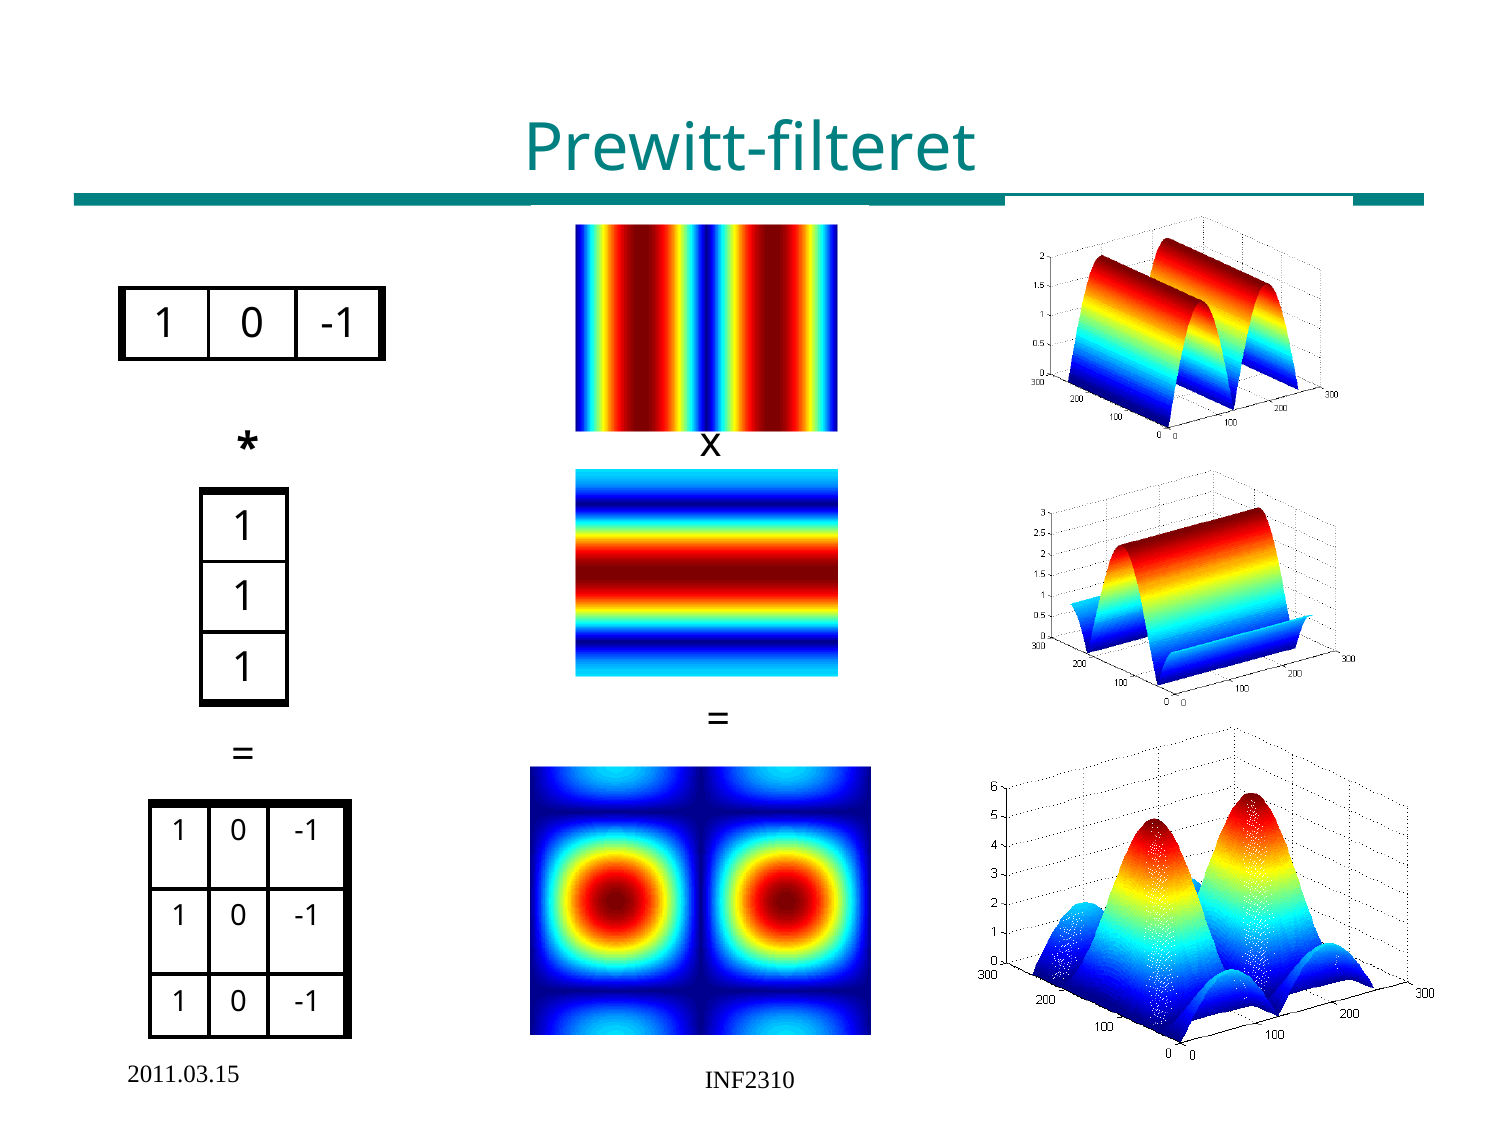

# Prewitt-filteret
| 1 | 0 | -1 |
| --- | --- | --- |
x
*
| 1 |
| --- |
| 1 |
| 1 |
=
=
| 1 | 0 | -1 |
| --- | --- | --- |
| 1 | 0 | -1 |
| 1 | 0 | -1 |
INF2310